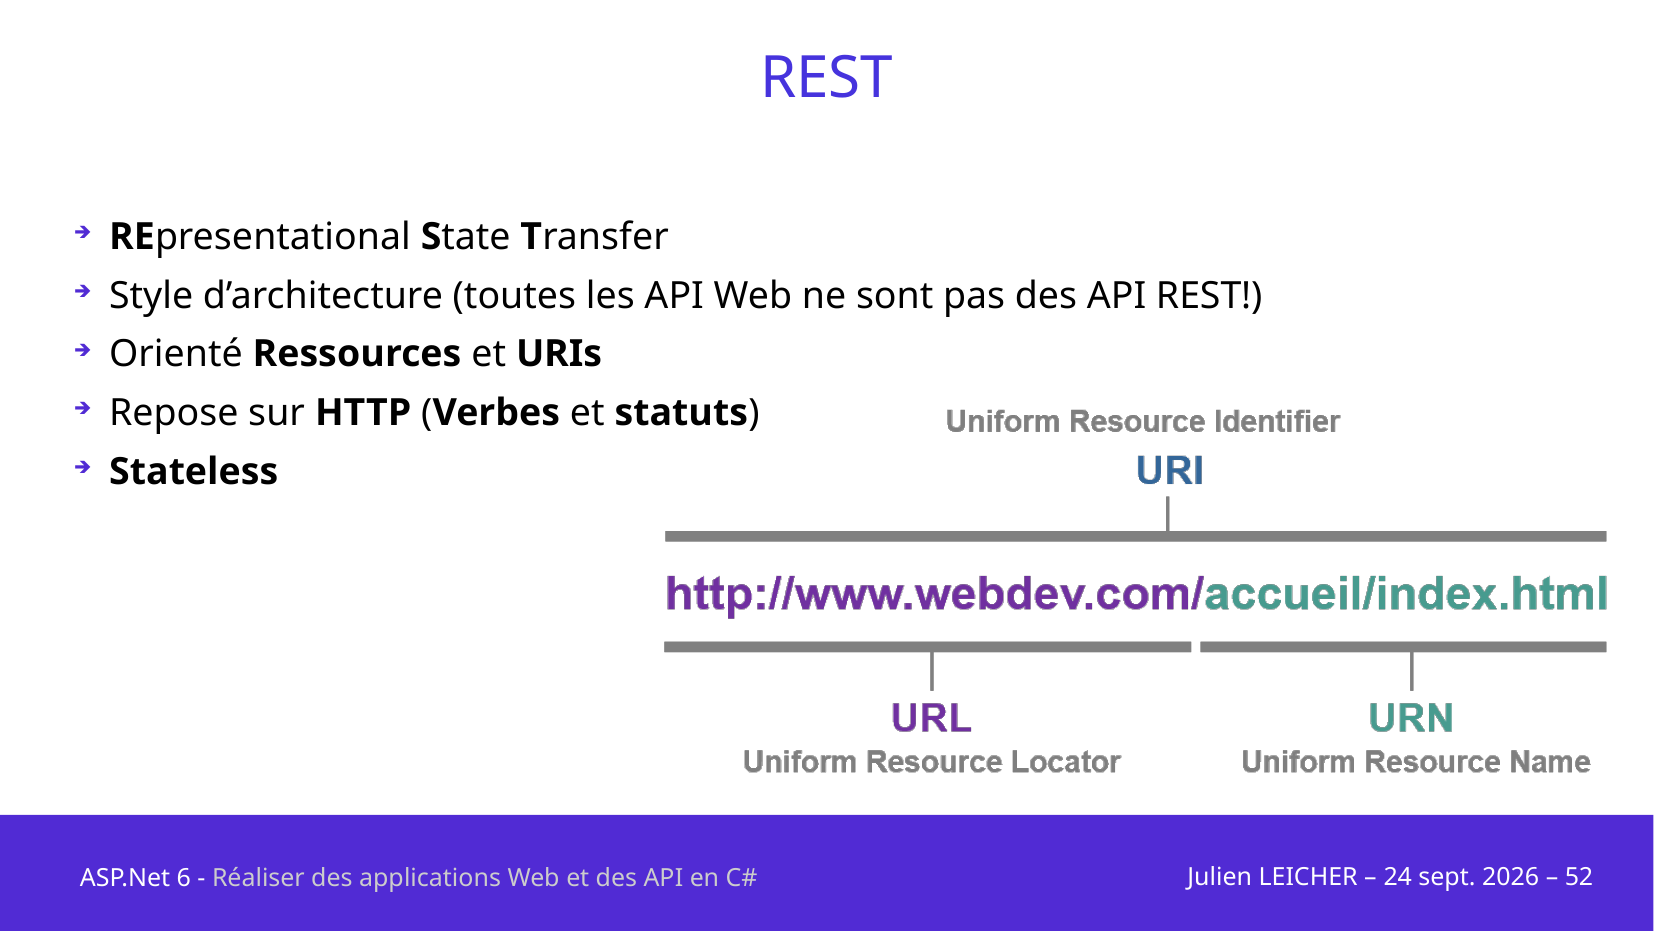

REST
REpresentational State Transfer
Style d’architecture (toutes les API Web ne sont pas des API REST!)
Orienté Ressources et URIs
Repose sur HTTP (Verbes et statuts)
Stateless
Julien LEICHER – –
ASP.Net 6 - Réaliser des applications Web et des API en C#